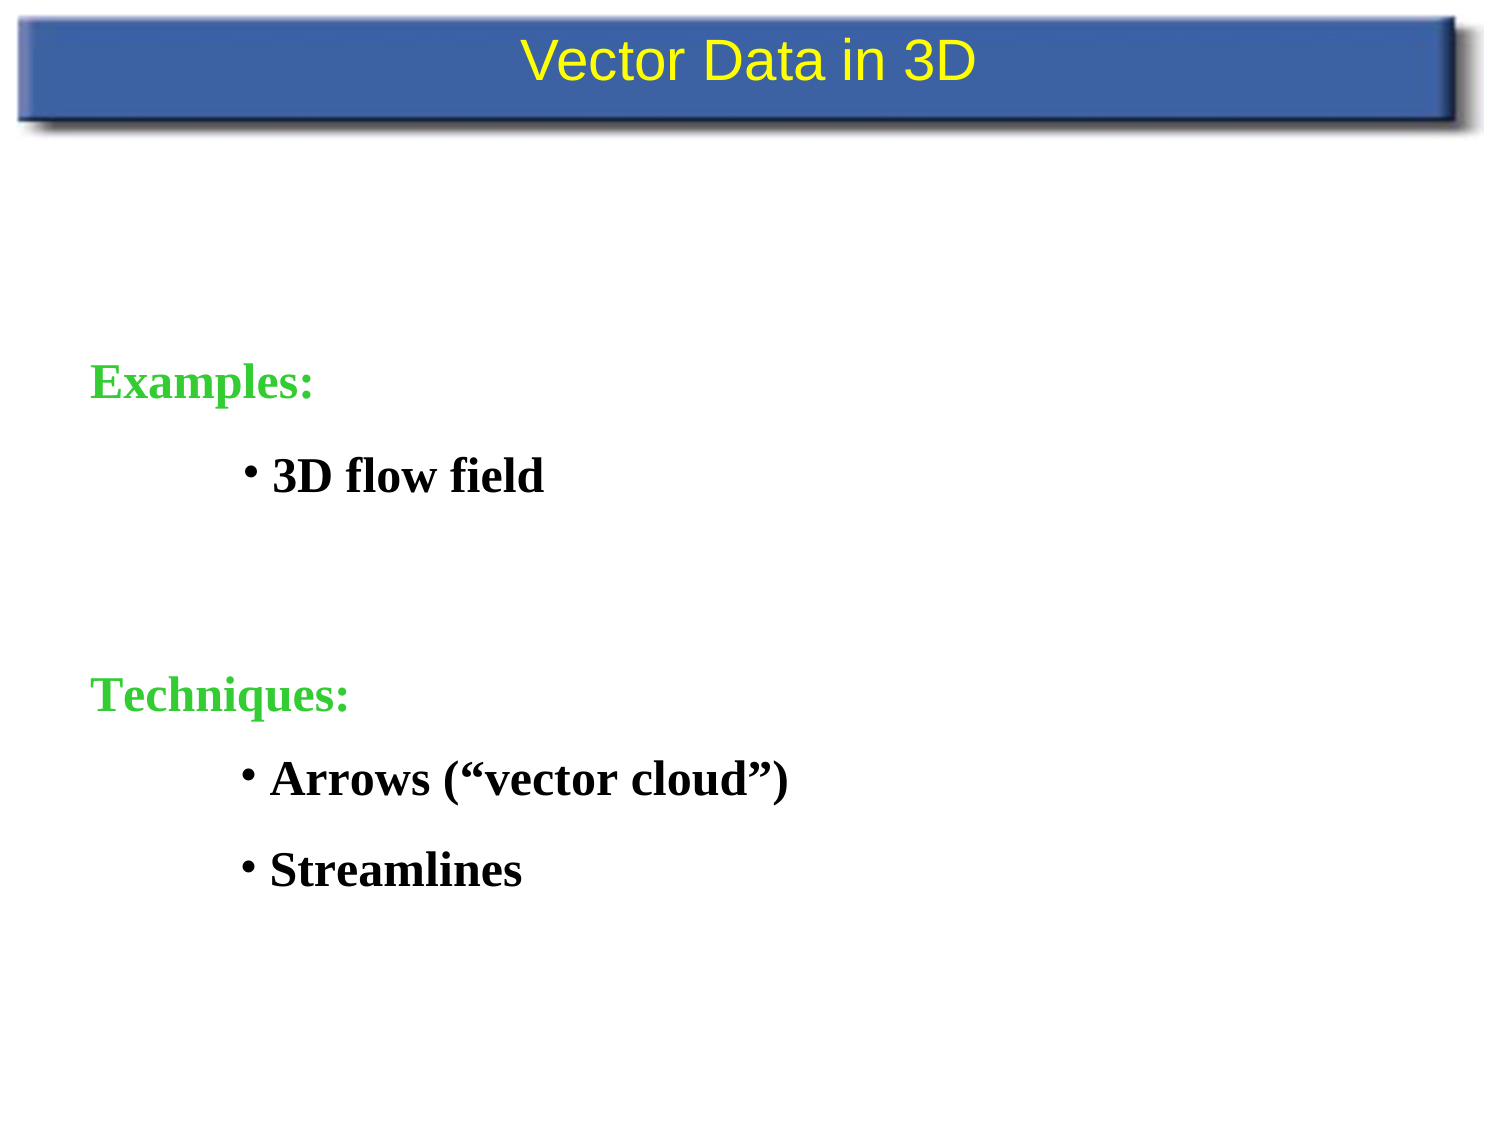

# Vector Data in 3D
Examples:
 3D flow field
Techniques:
 Arrows (“vector cloud”)
 Streamlines